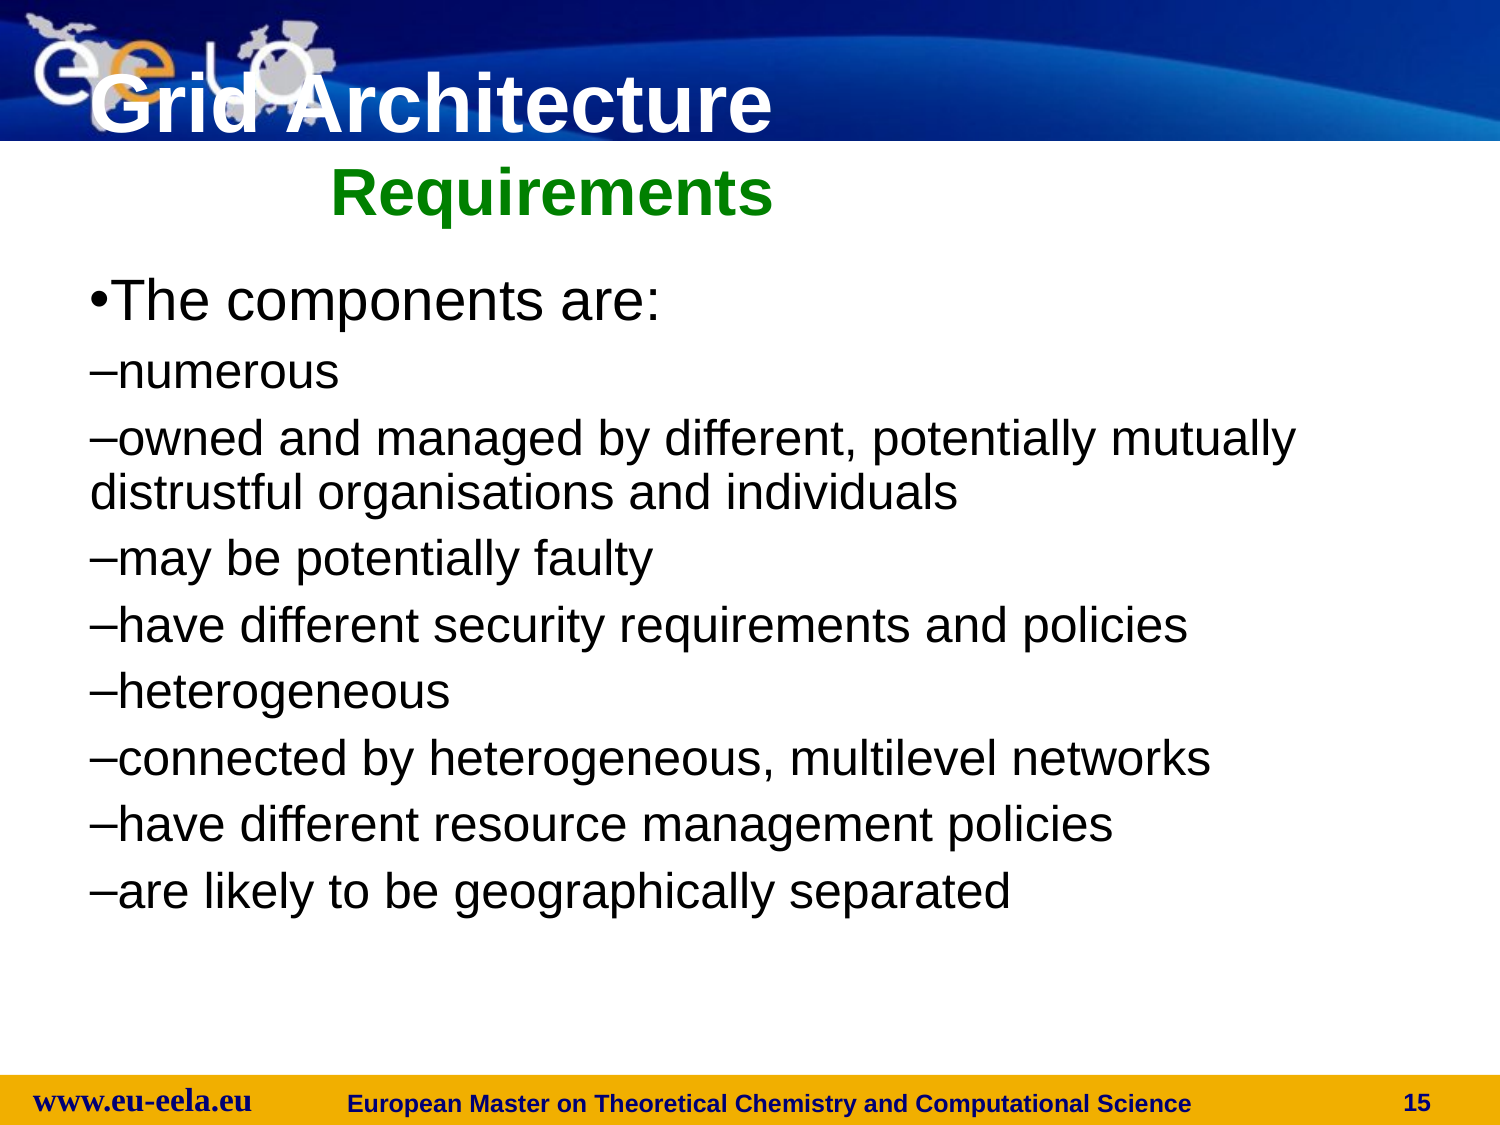

# Grid Architecture Requirements
The components are:
numerous
owned and managed by different, potentially mutually distrustful organisations and individuals
may be potentially faulty
have different security requirements and policies
heterogeneous
connected by heterogeneous, multilevel networks
have different resource management policies
are likely to be geographically separated
European Master on Theoretical Chemistry and Computational Science